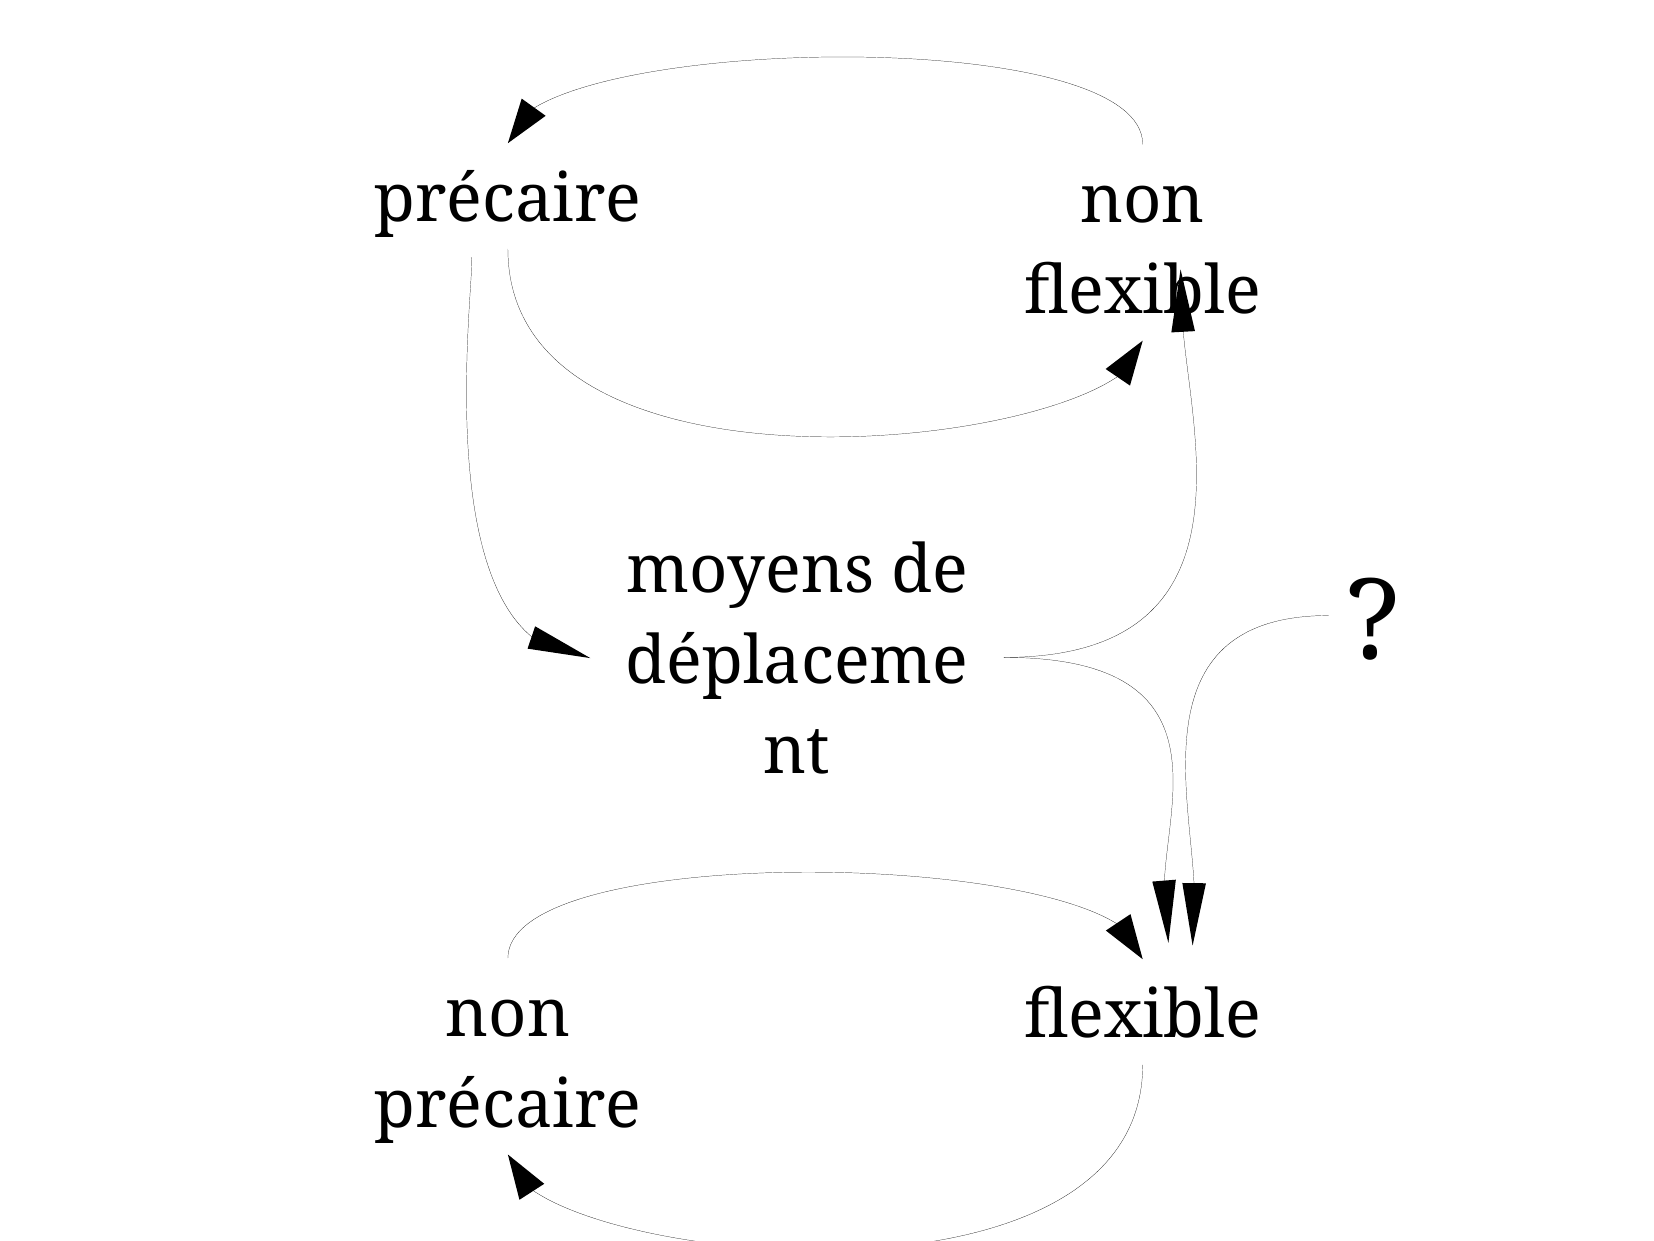

précaire
non flexible
moyens de déplacement
?
non précaire
flexible